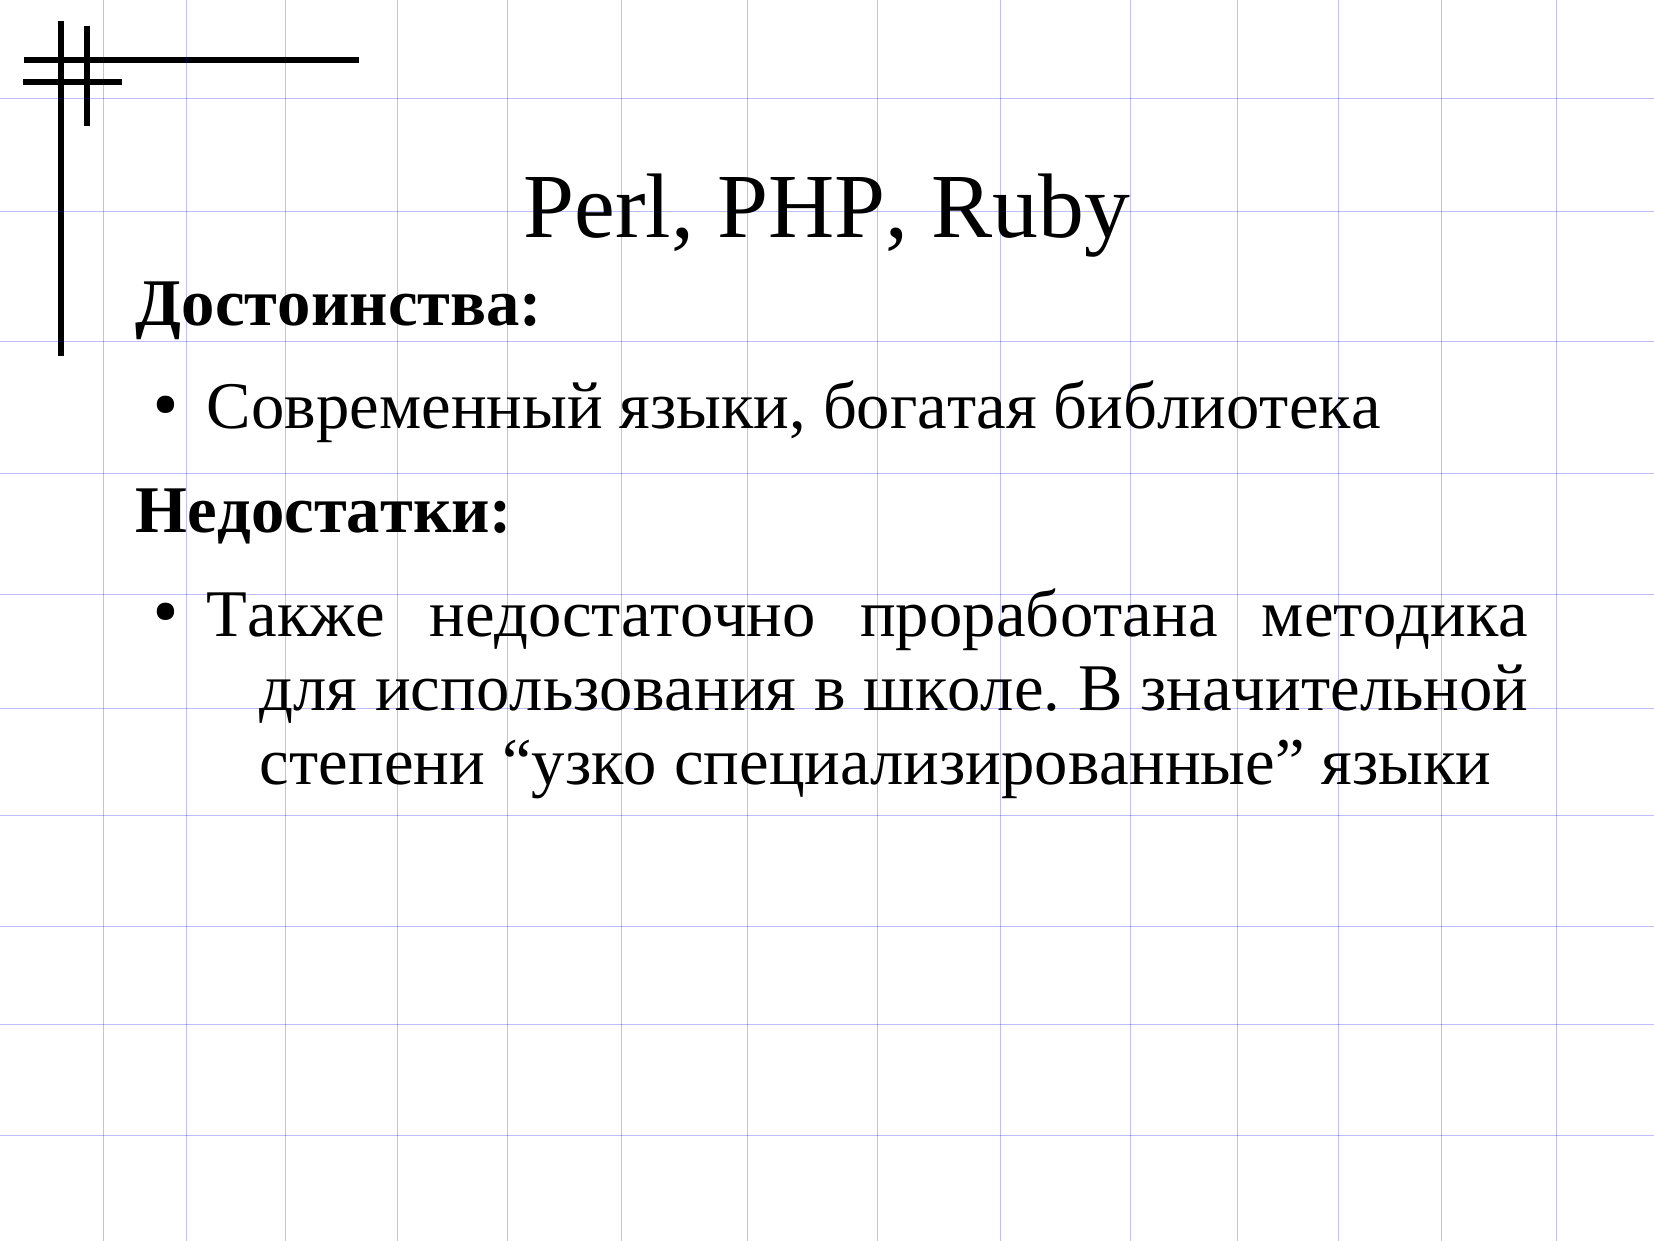

# Perl, PHP, Ruby
Достоинства:
Современный языки, богатая библиотека
Недостатки:
Также недостаточно проработана методика для использования в школе. В значительной степени “узко специализированные” языки